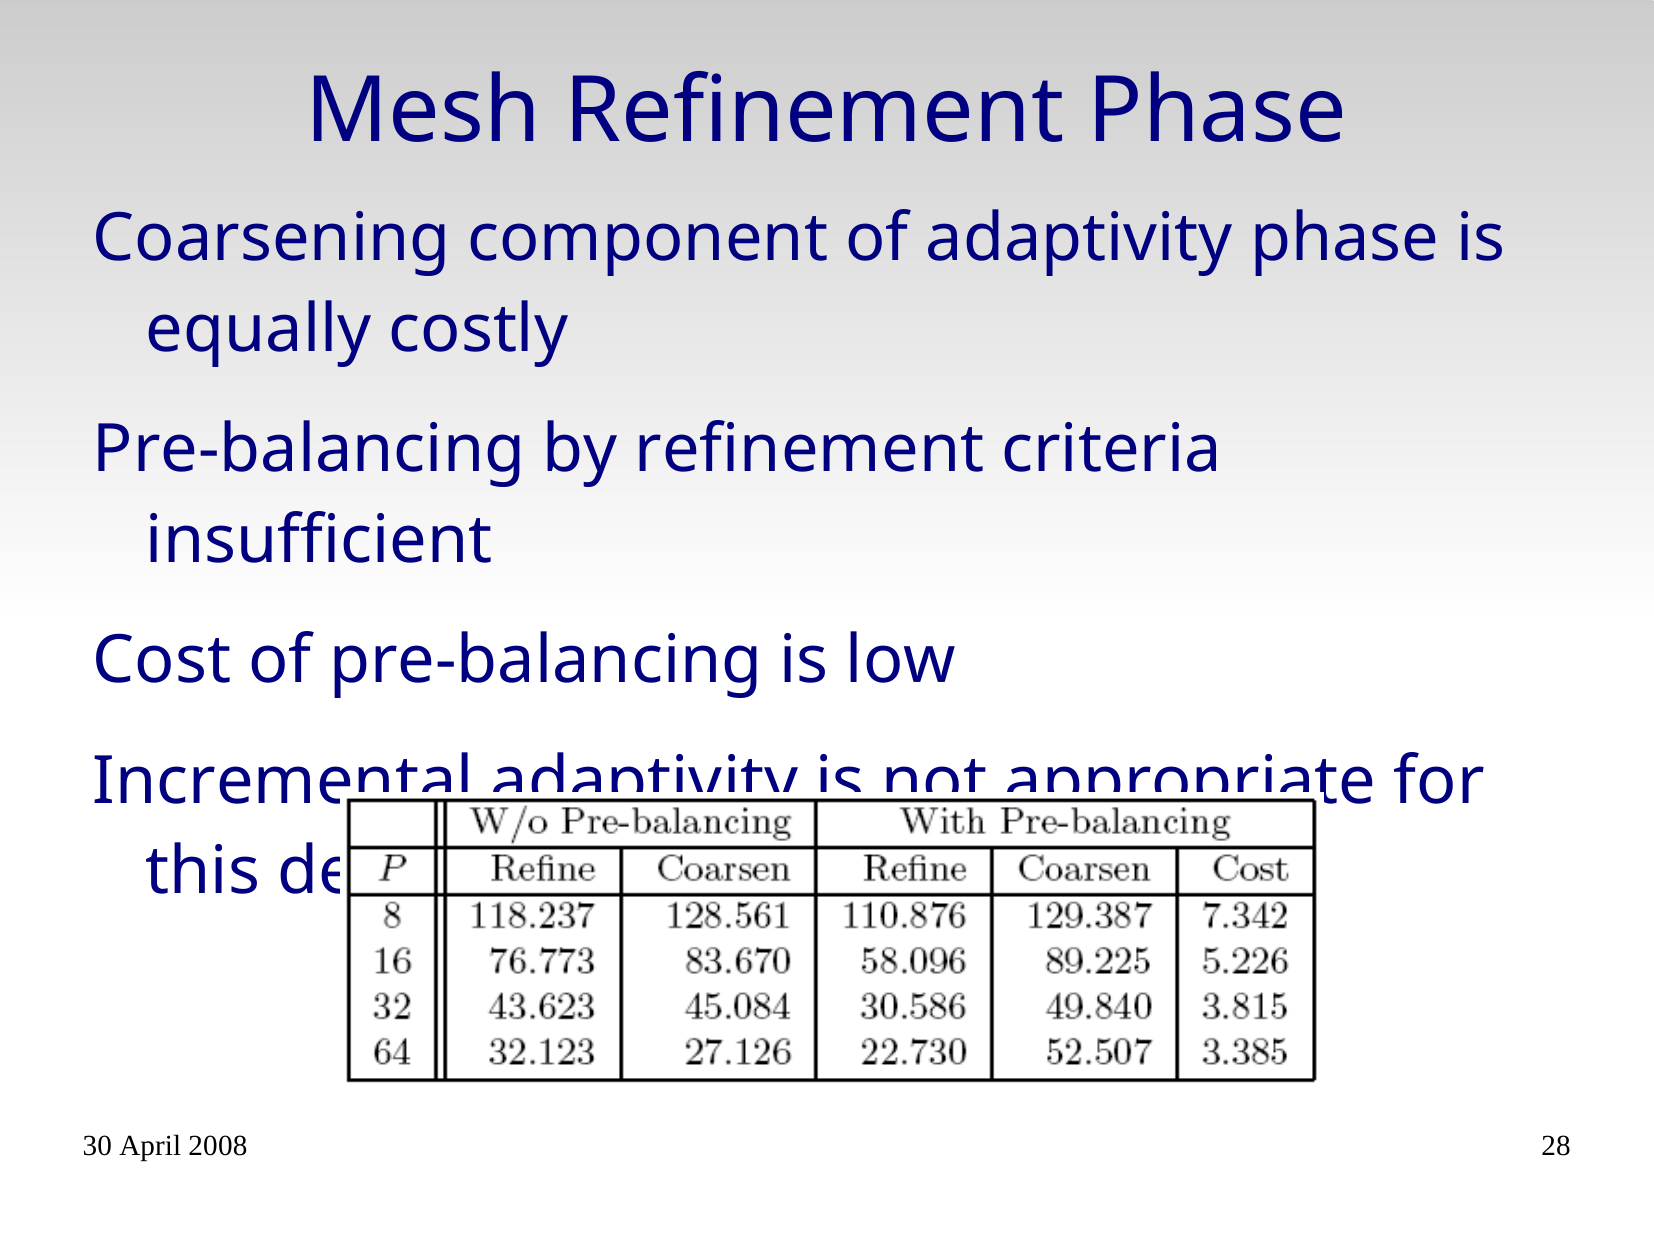

# Mesh Refinement Phase
Coarsening component of adaptivity phase is equally costly
Pre-balancing by refinement criteria insufficient
Cost of pre-balancing is low
Incremental adaptivity is not appropriate for this degree of mesh modification
30 April 2008
28